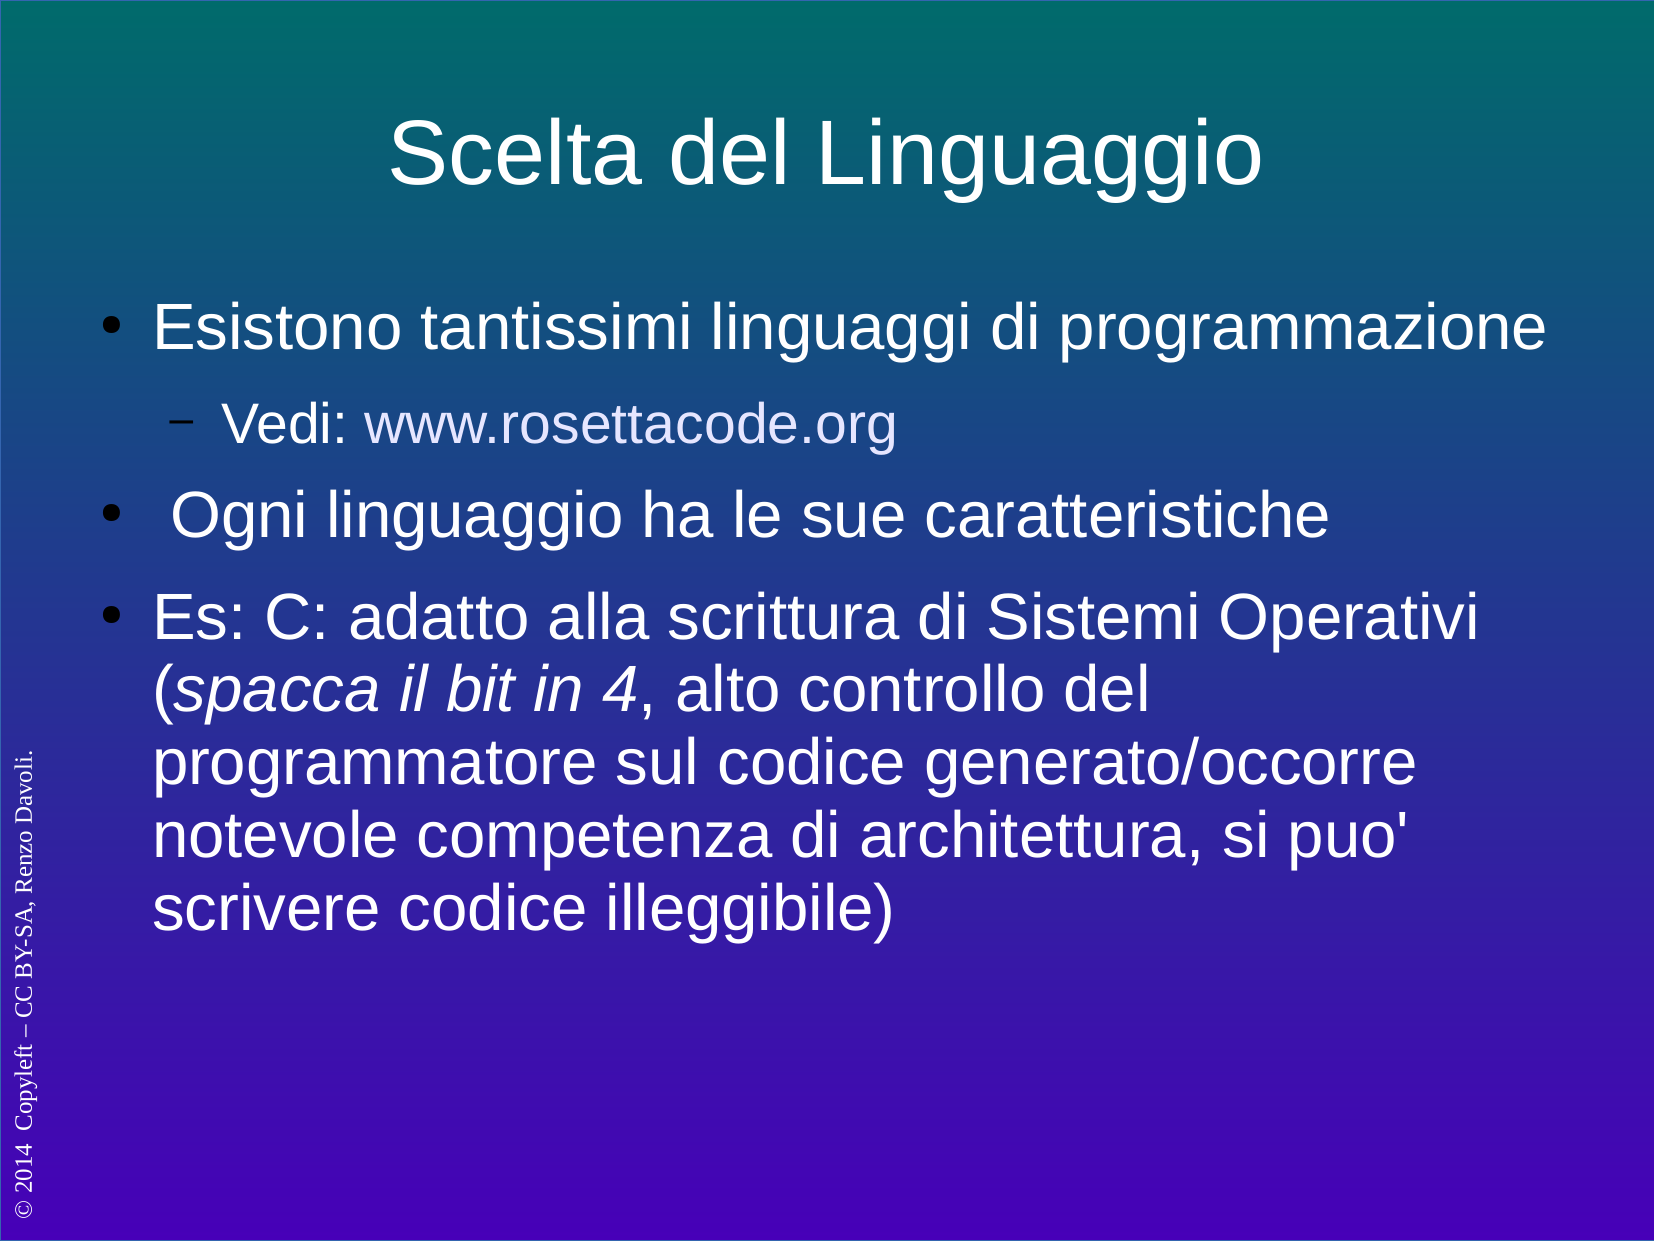

# Scelta del Linguaggio
Esistono tantissimi linguaggi di programmazione
Vedi: www.rosettacode.org
 Ogni linguaggio ha le sue caratteristiche
Es: C: adatto alla scrittura di Sistemi Operativi (spacca il bit in 4, alto controllo del programmatore sul codice generato/occorre notevole competenza di architettura, si puo' scrivere codice illeggibile)